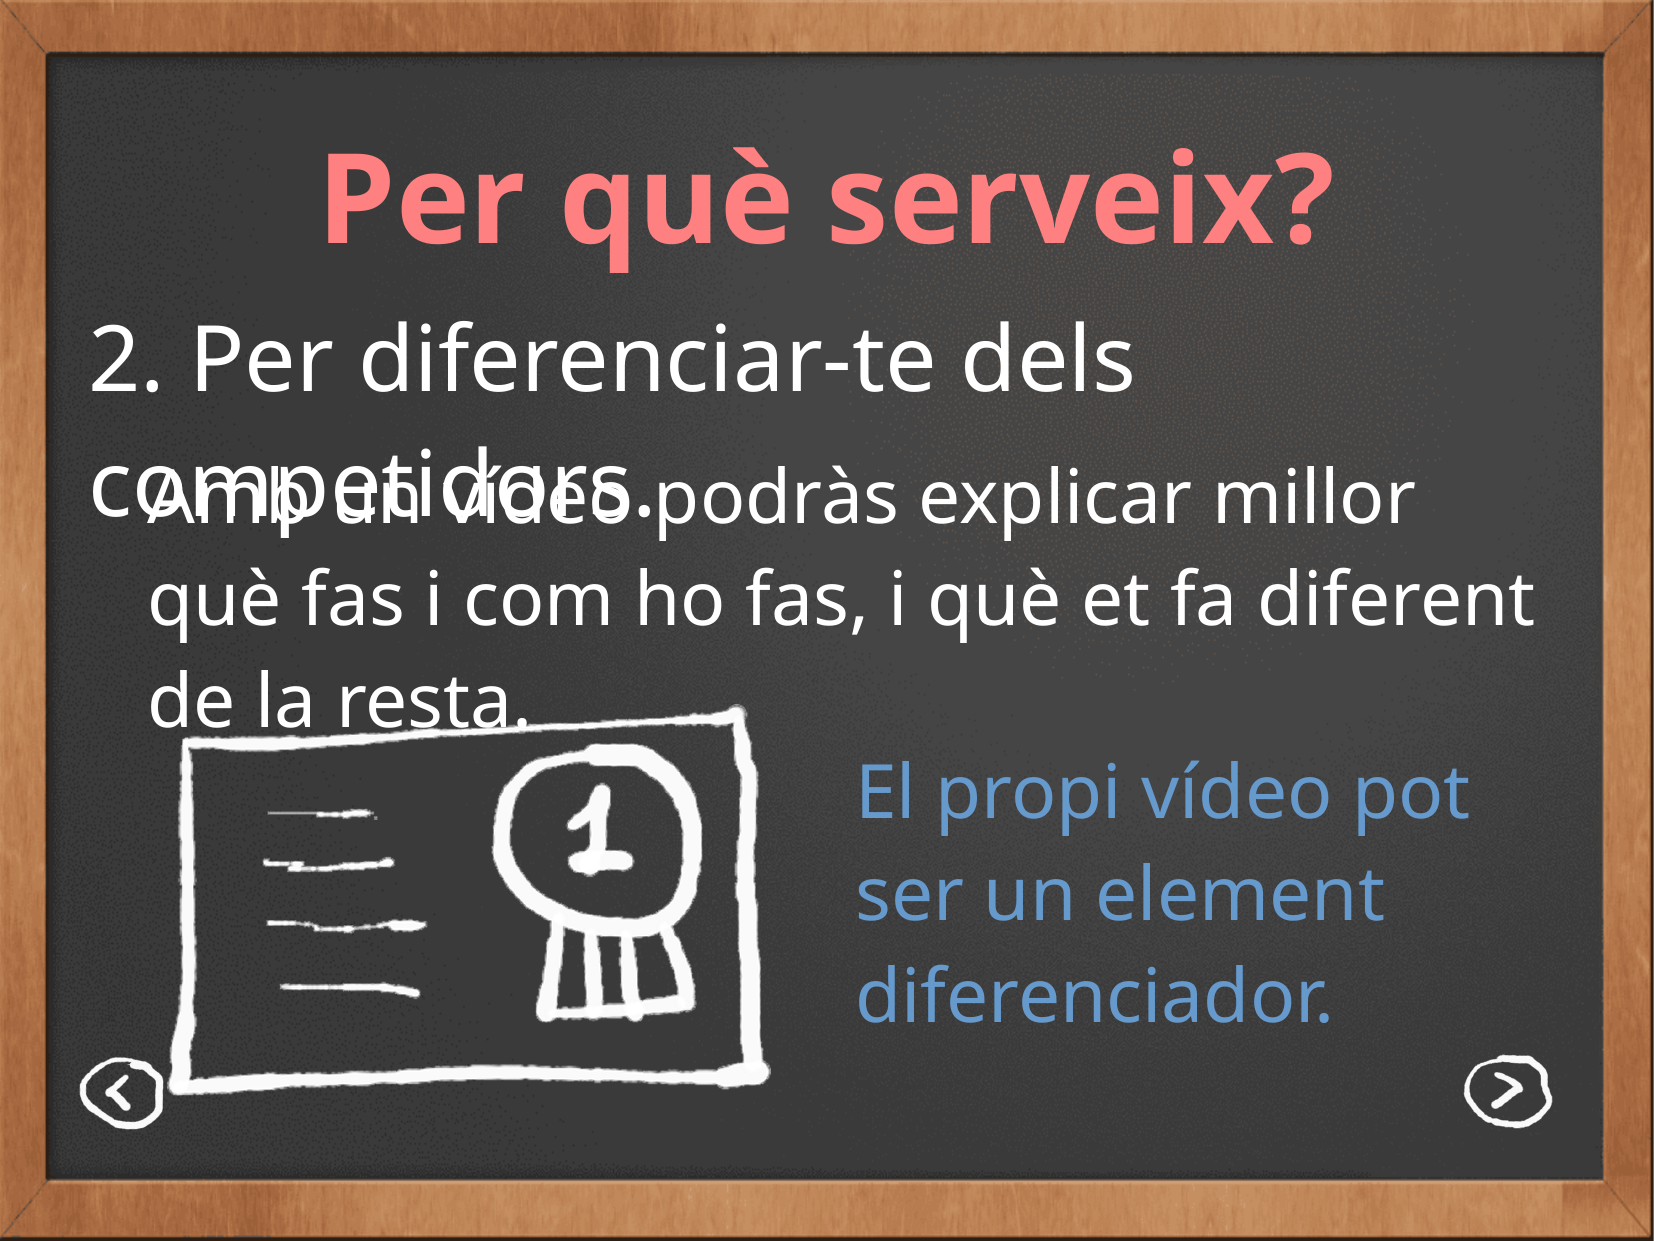

# Per què serveix?
2. Per diferenciar-te dels competidors.
Amb un vídeo podràs explicar millor què fas i com ho fas, i què et fa diferent de la resta.
El propi vídeo pot ser un element diferenciador.